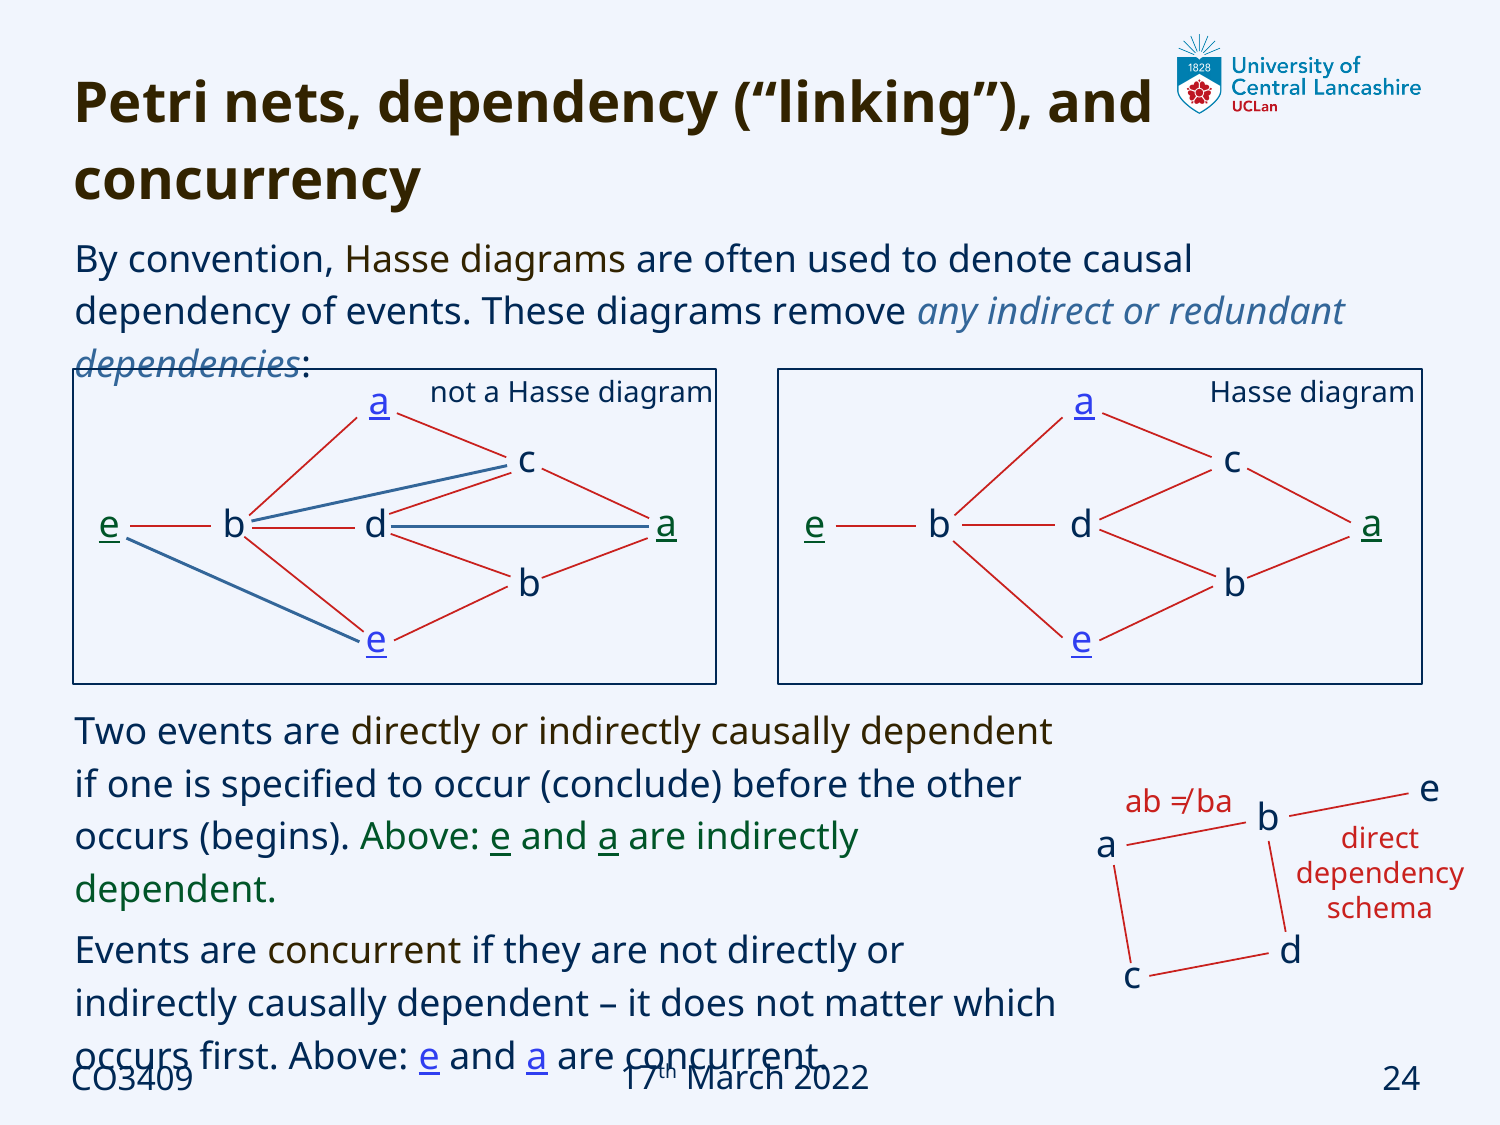

# Petri nets, dependency (“linking”), and concurrency
By convention, Hasse diagrams are often used to denote causal dependency of events. These diagrams remove any indirect or redundant dependencies:
Hasse diagram
not a Hasse diagram
a
a
c
c
a
a
d
d
b
b
e
e
b
b
e
e
Two events are directly or indirectly causally dependent if one is specified to occur (conclude) before the other occurs (begins). Above: e and a are indirectly dependent.
Events are concurrent if they are not directly or indirectly causally dependent – it does not matter which occurs first. Above: e and a are concurrent.
e
ab ≠ ba
b
a
direct
dependency schema
d
c